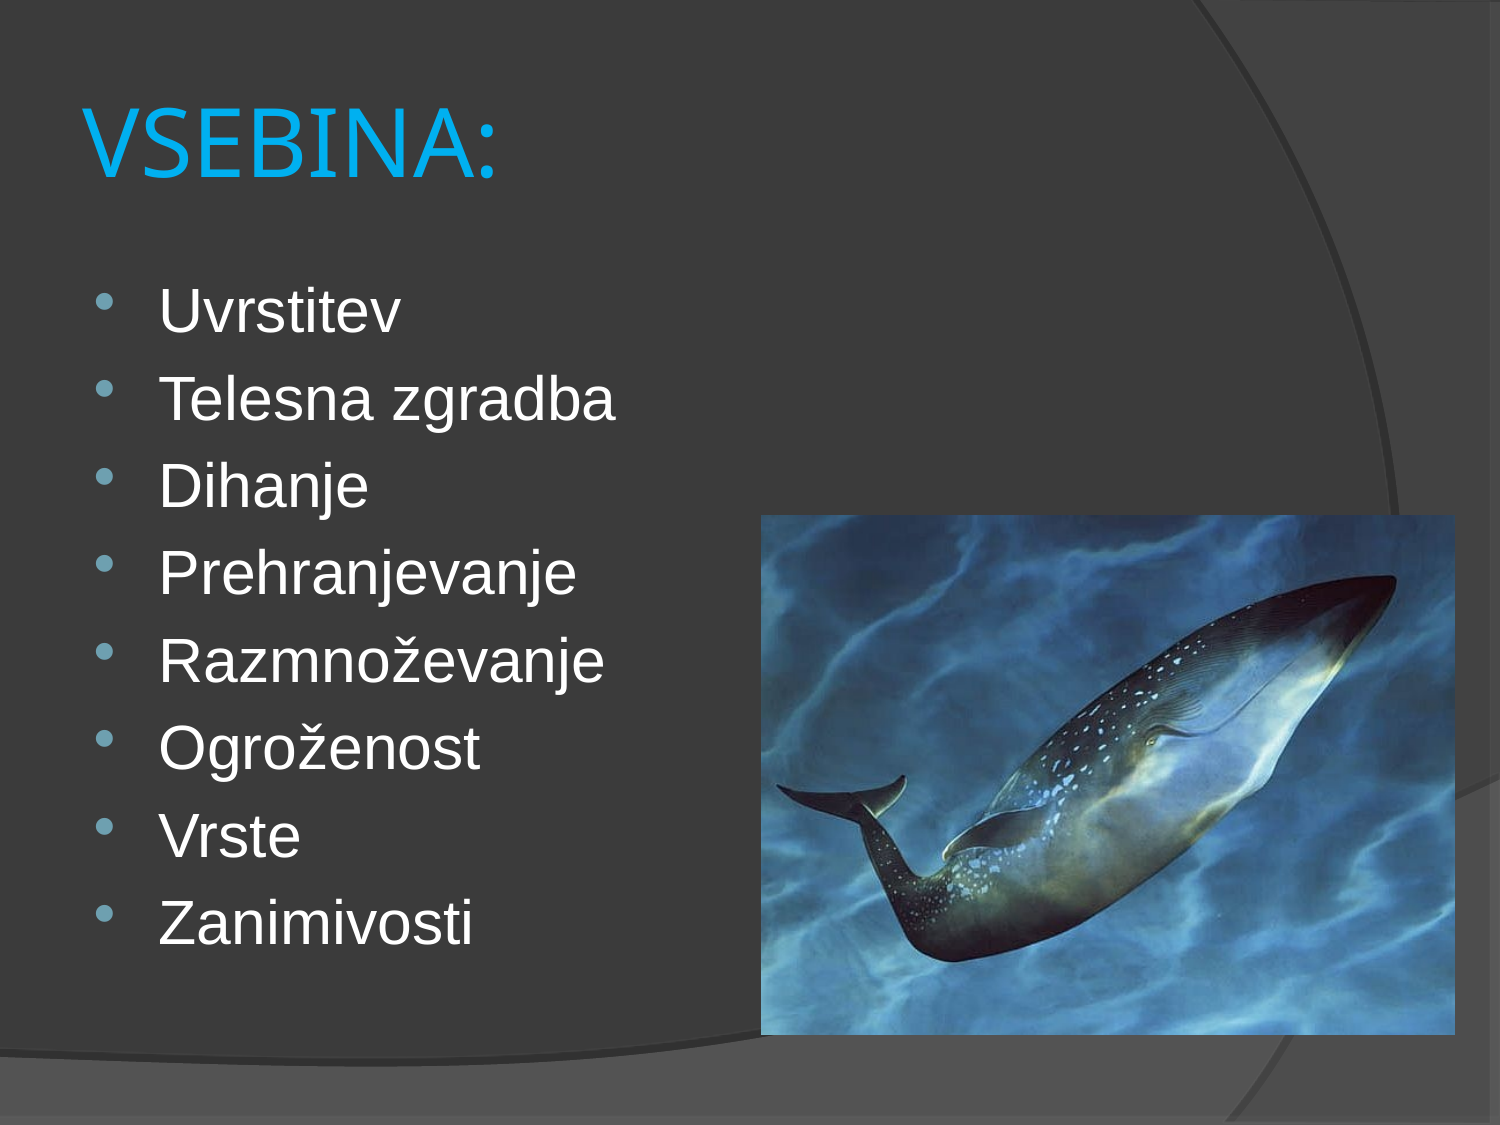

# VSEBINA:
Uvrstitev
Telesna zgradba
Dihanje
Prehranjevanje
Razmnoževanje
Ogroženost
Vrste
Zanimivosti